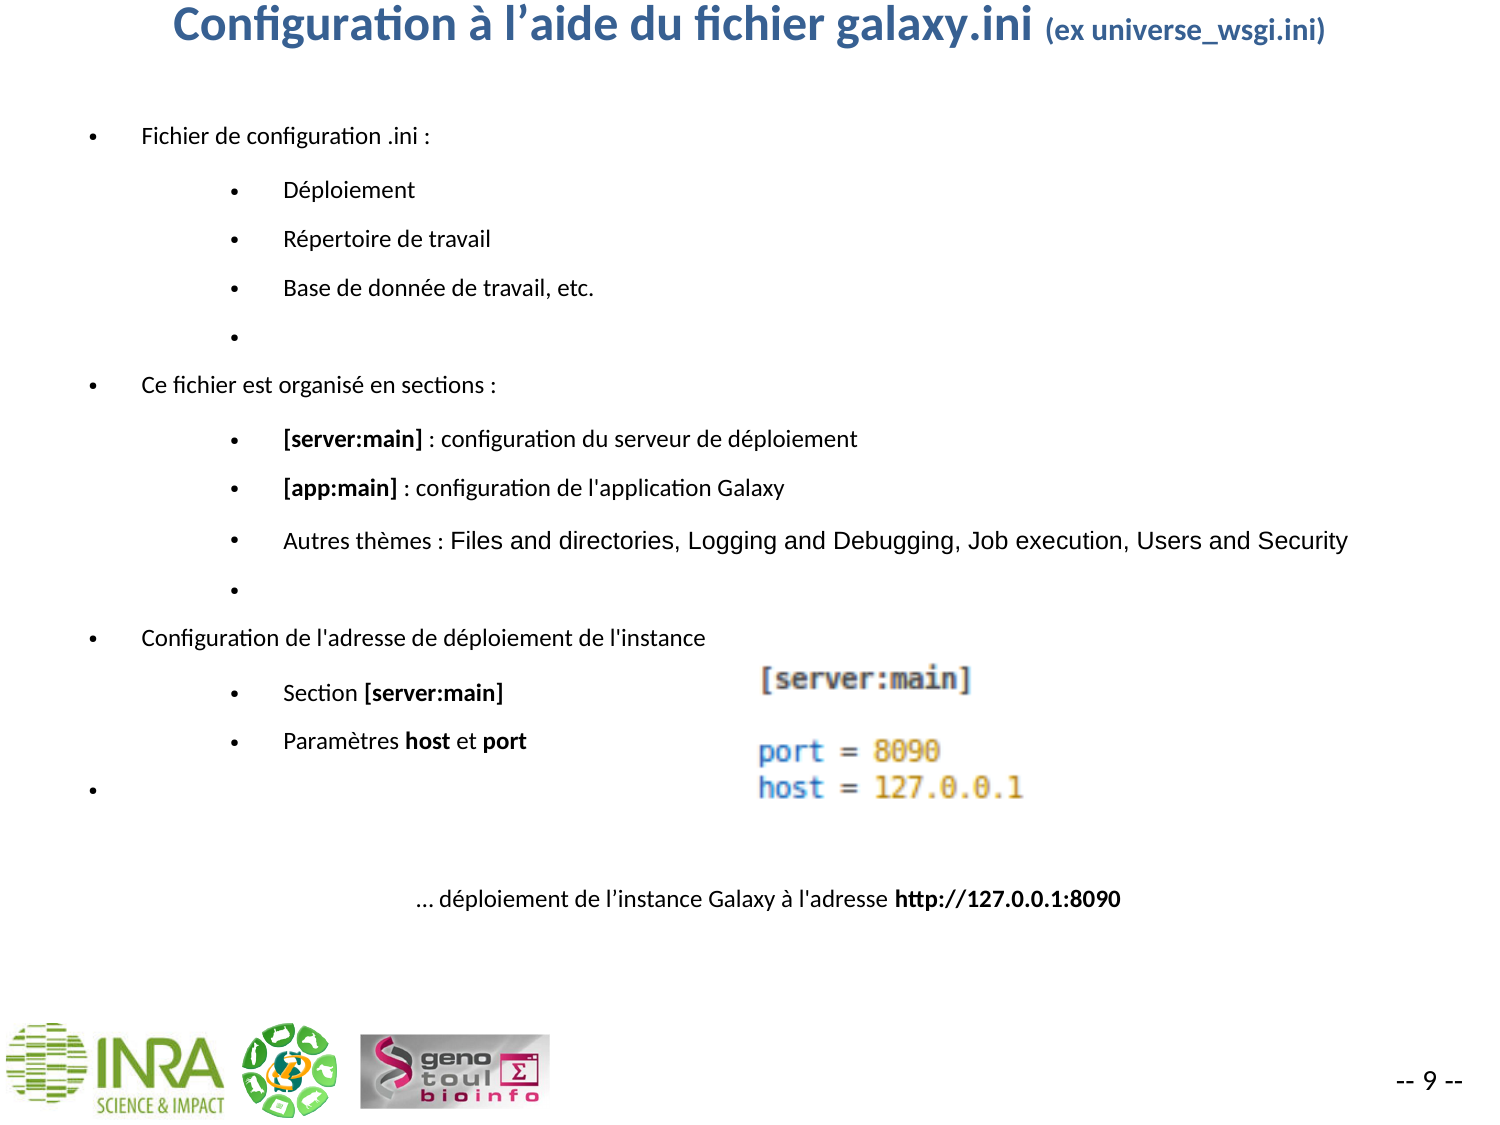

Configuration à l’aide du fichier galaxy.ini (ex universe_wsgi.ini)
# Fichier de configuration .ini :
Déploiement
Répertoire de travail
Base de donnée de travail, etc.
Ce fichier est organisé en sections :
[server:main] : configuration du serveur de déploiement
[app:main] : configuration de l'application Galaxy
Autres thèmes : Files and directories, Logging and Debugging, Job execution, Users and Security
Configuration de l'adresse de déploiement de l'instance
Section [server:main]
Paramètres host et port
			… déploiement de l’instance Galaxy à l'adresse http://127.0.0.1:8090